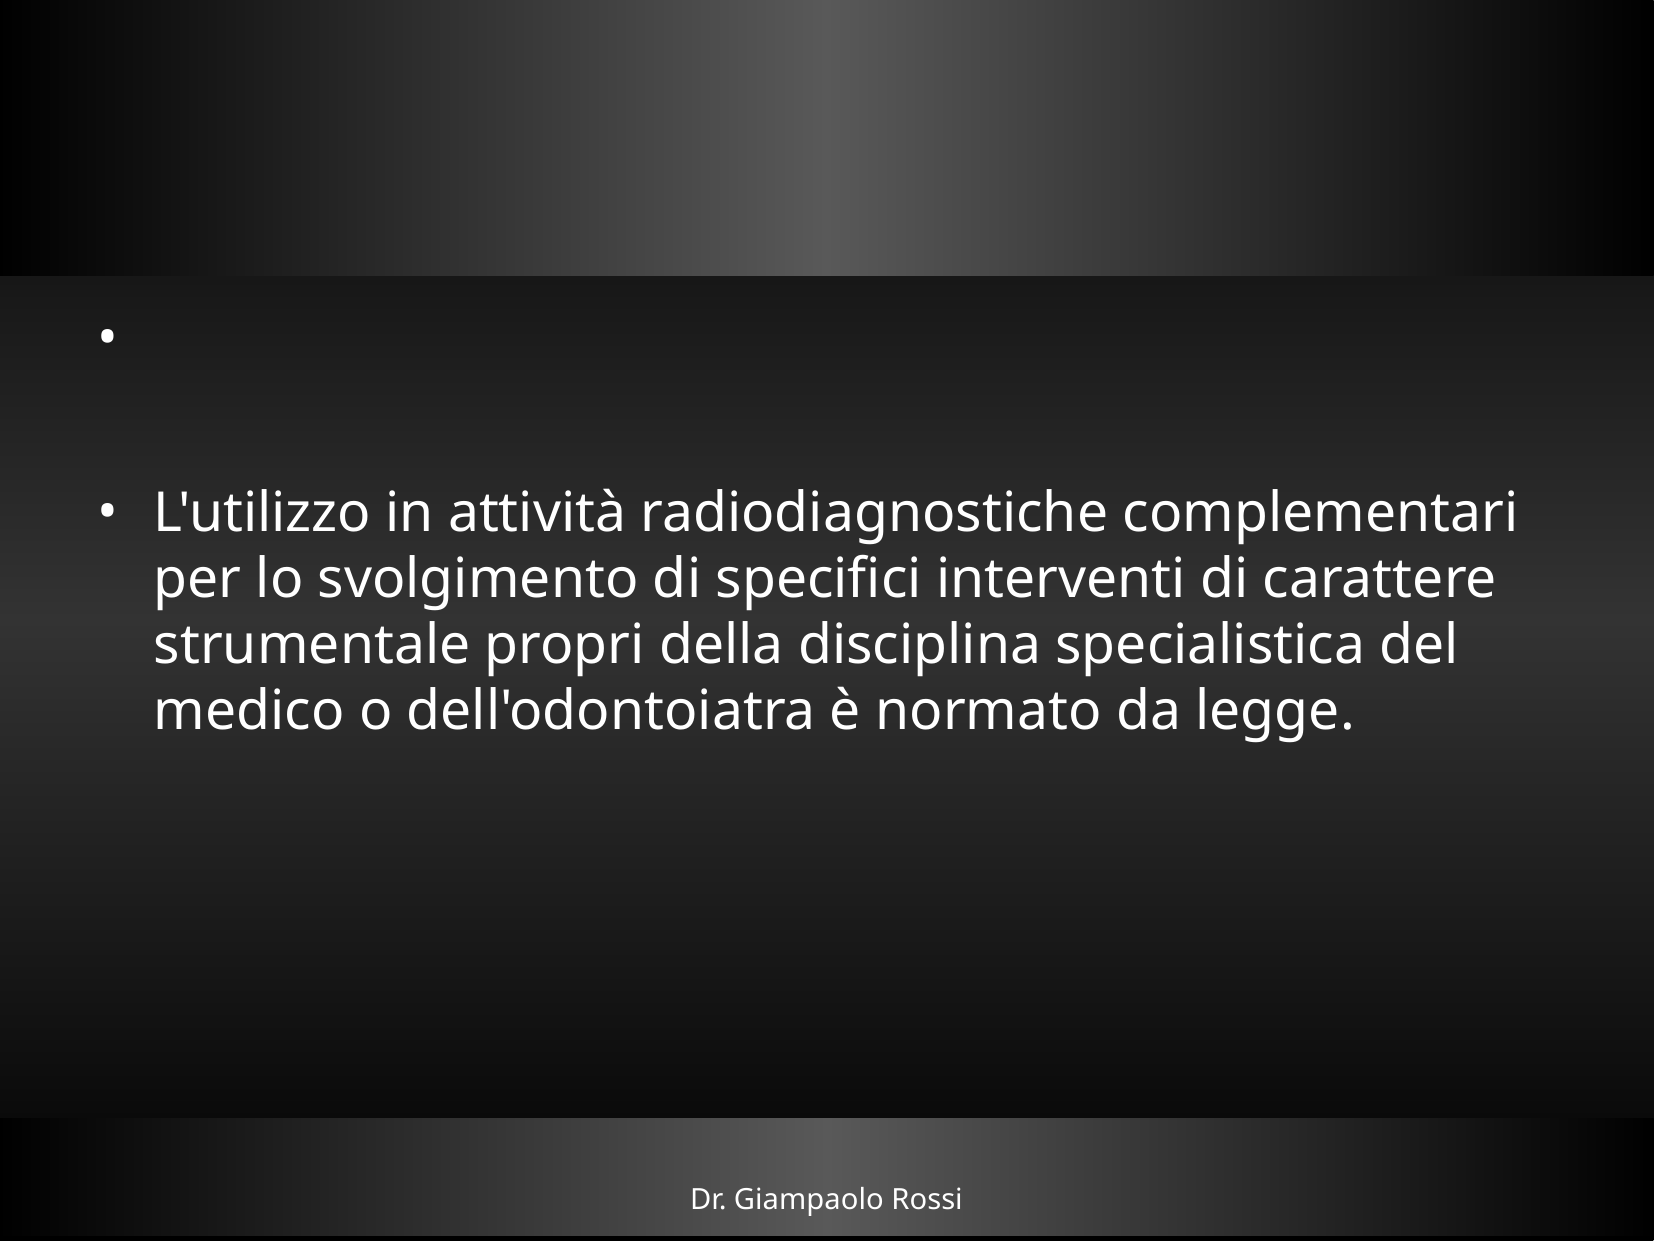

#
L'utilizzo in attività radiodiagnostiche complementari per lo svolgimento di specifici interventi di carattere strumentale propri della disciplina specialistica del medico o dell'odontoiatra è normato da legge.